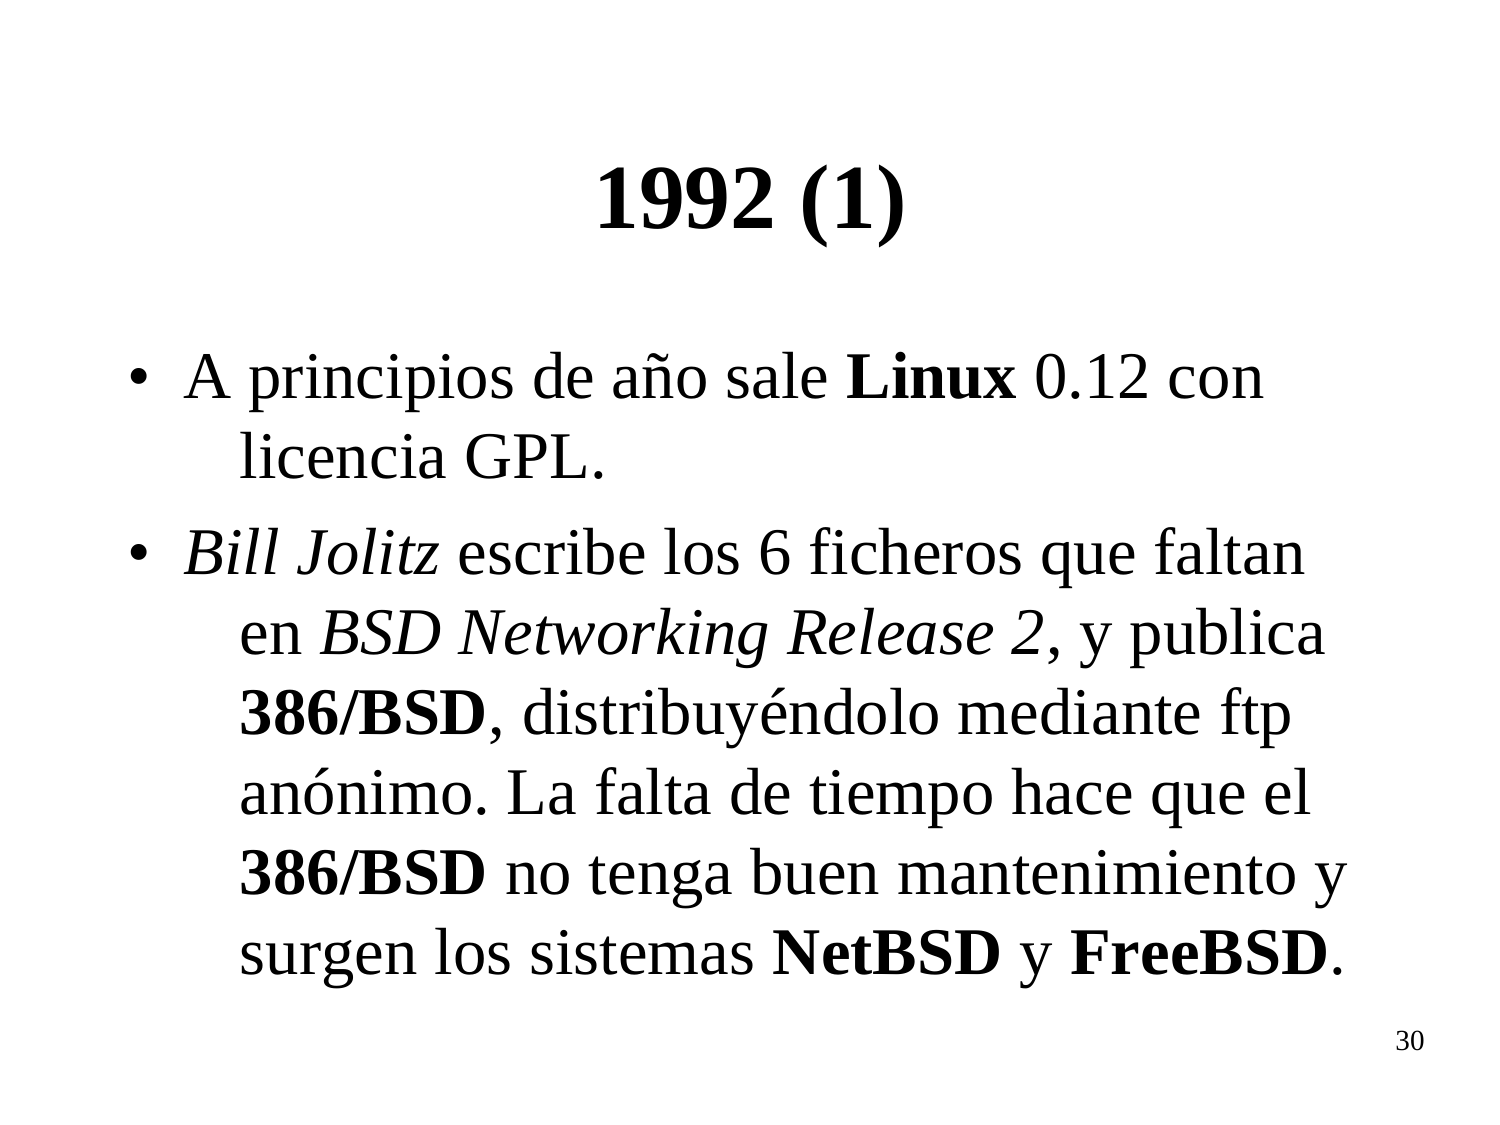

# 1992 (1)
A principios de año sale Linux 0.12 con licencia GPL.
Bill Jolitz escribe los 6 ficheros que faltan en BSD Networking Release 2, y publica 386/BSD, distribuyéndolo mediante ftp anónimo. La falta de tiempo hace que el 386/BSD no tenga buen mantenimiento y surgen los sistemas NetBSD y FreeBSD.
30